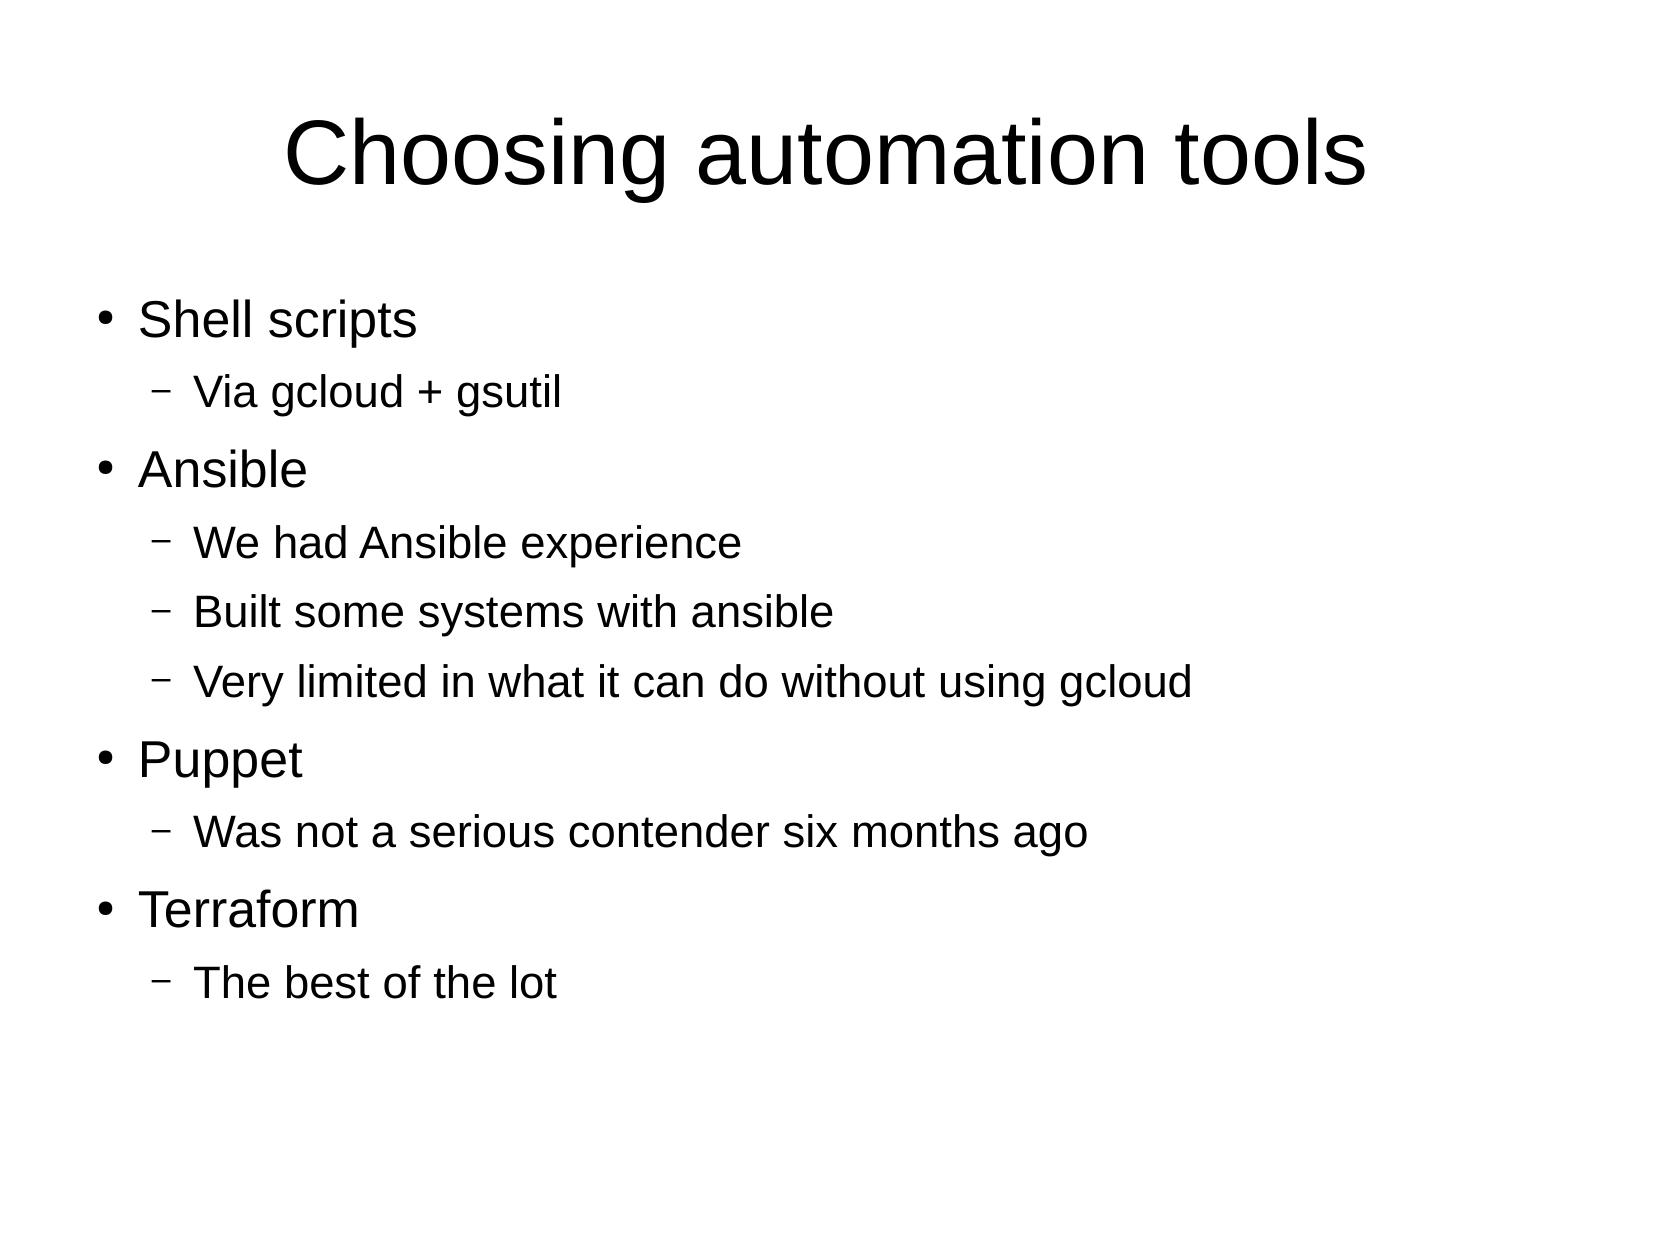

# Choosing automation tools
Shell scripts
Via gcloud + gsutil
Ansible
We had Ansible experience
Built some systems with ansible
Very limited in what it can do without using gcloud
Puppet
Was not a serious contender six months ago
Terraform
The best of the lot